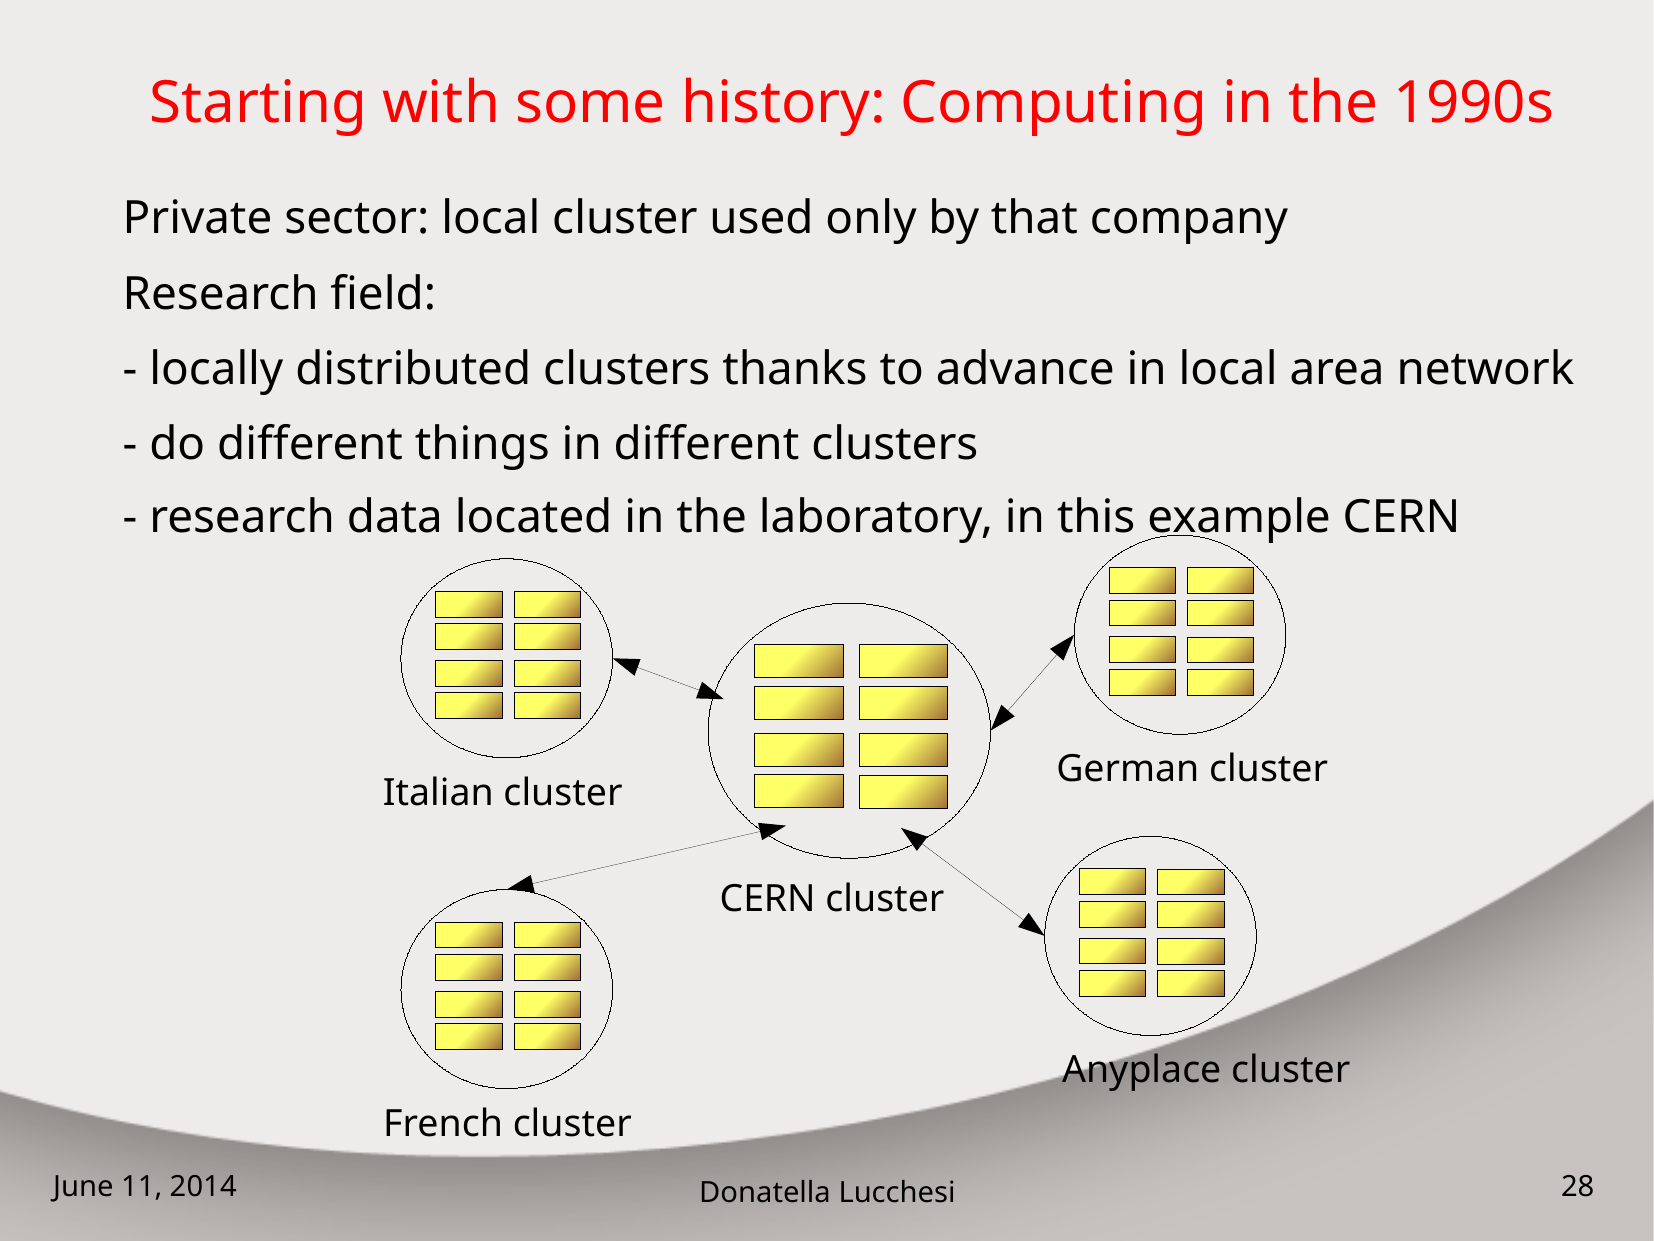

Starting with some history: Computing in the 1990s
Private sector: local cluster used only by that company
Research field:
- locally distributed clusters thanks to advance in local area network
- do different things in different clusters
- research data located in the laboratory, in this example CERN
German cluster
Italian cluster
CERN cluster
Anyplace cluster
French cluster
June 11, 2014
28
Donatella Lucchesi